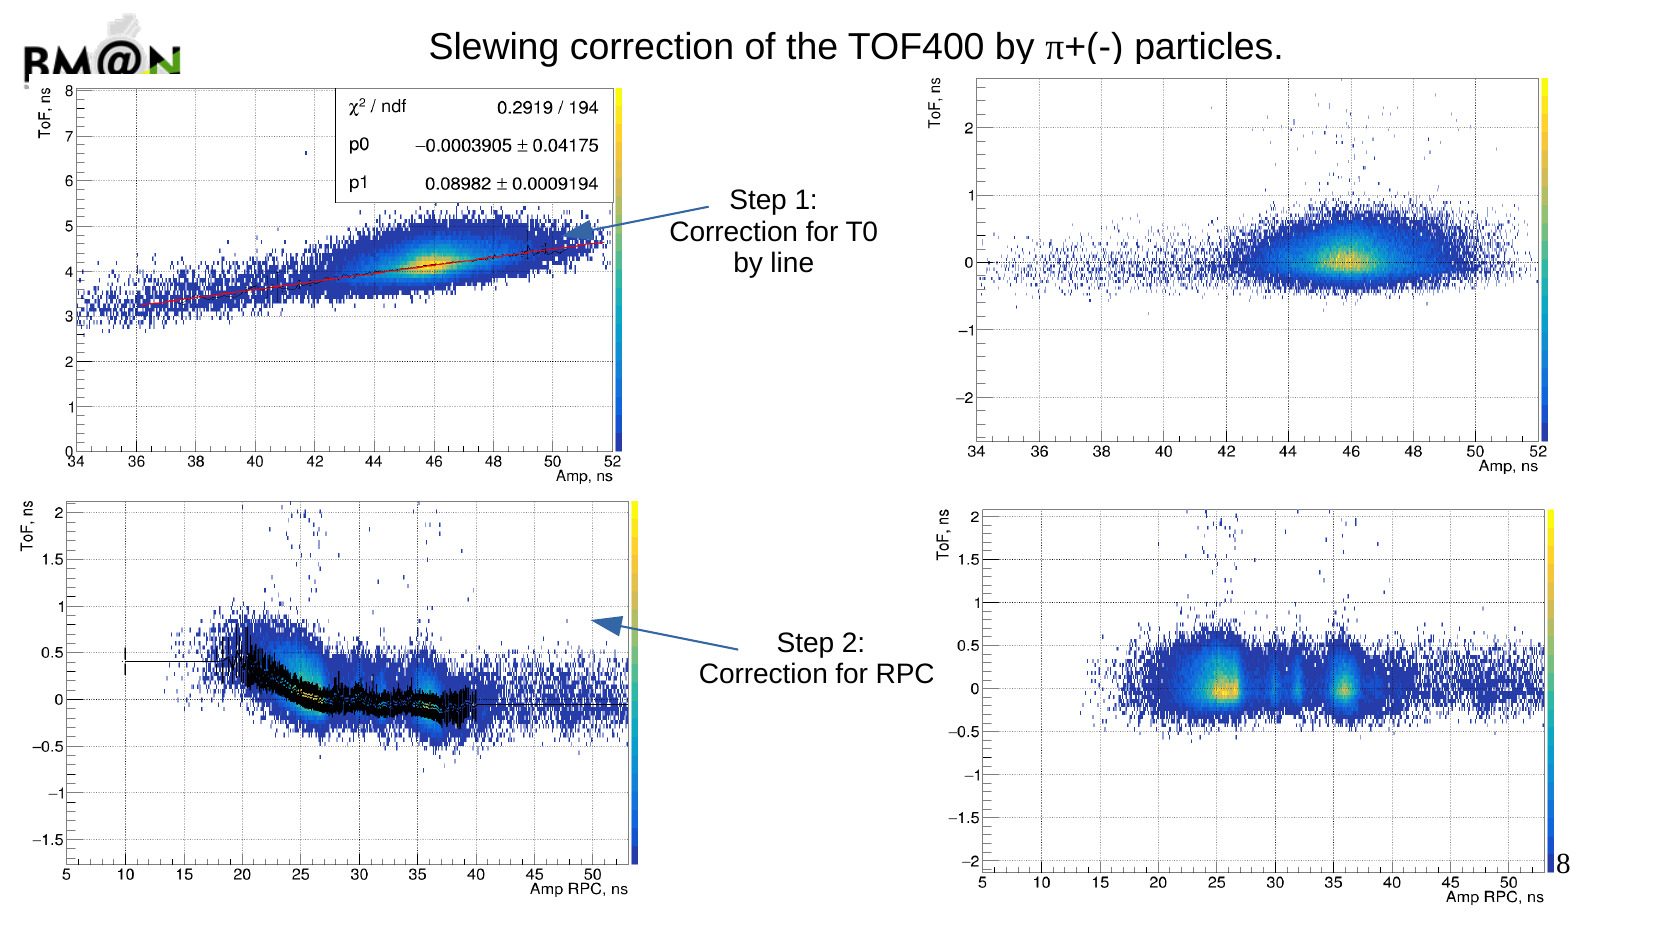

Slewing correction of the TOF400 by π+(-) particles.
Step 1:
Correction for T0 by line
Step 2:
Correction for RPC
8